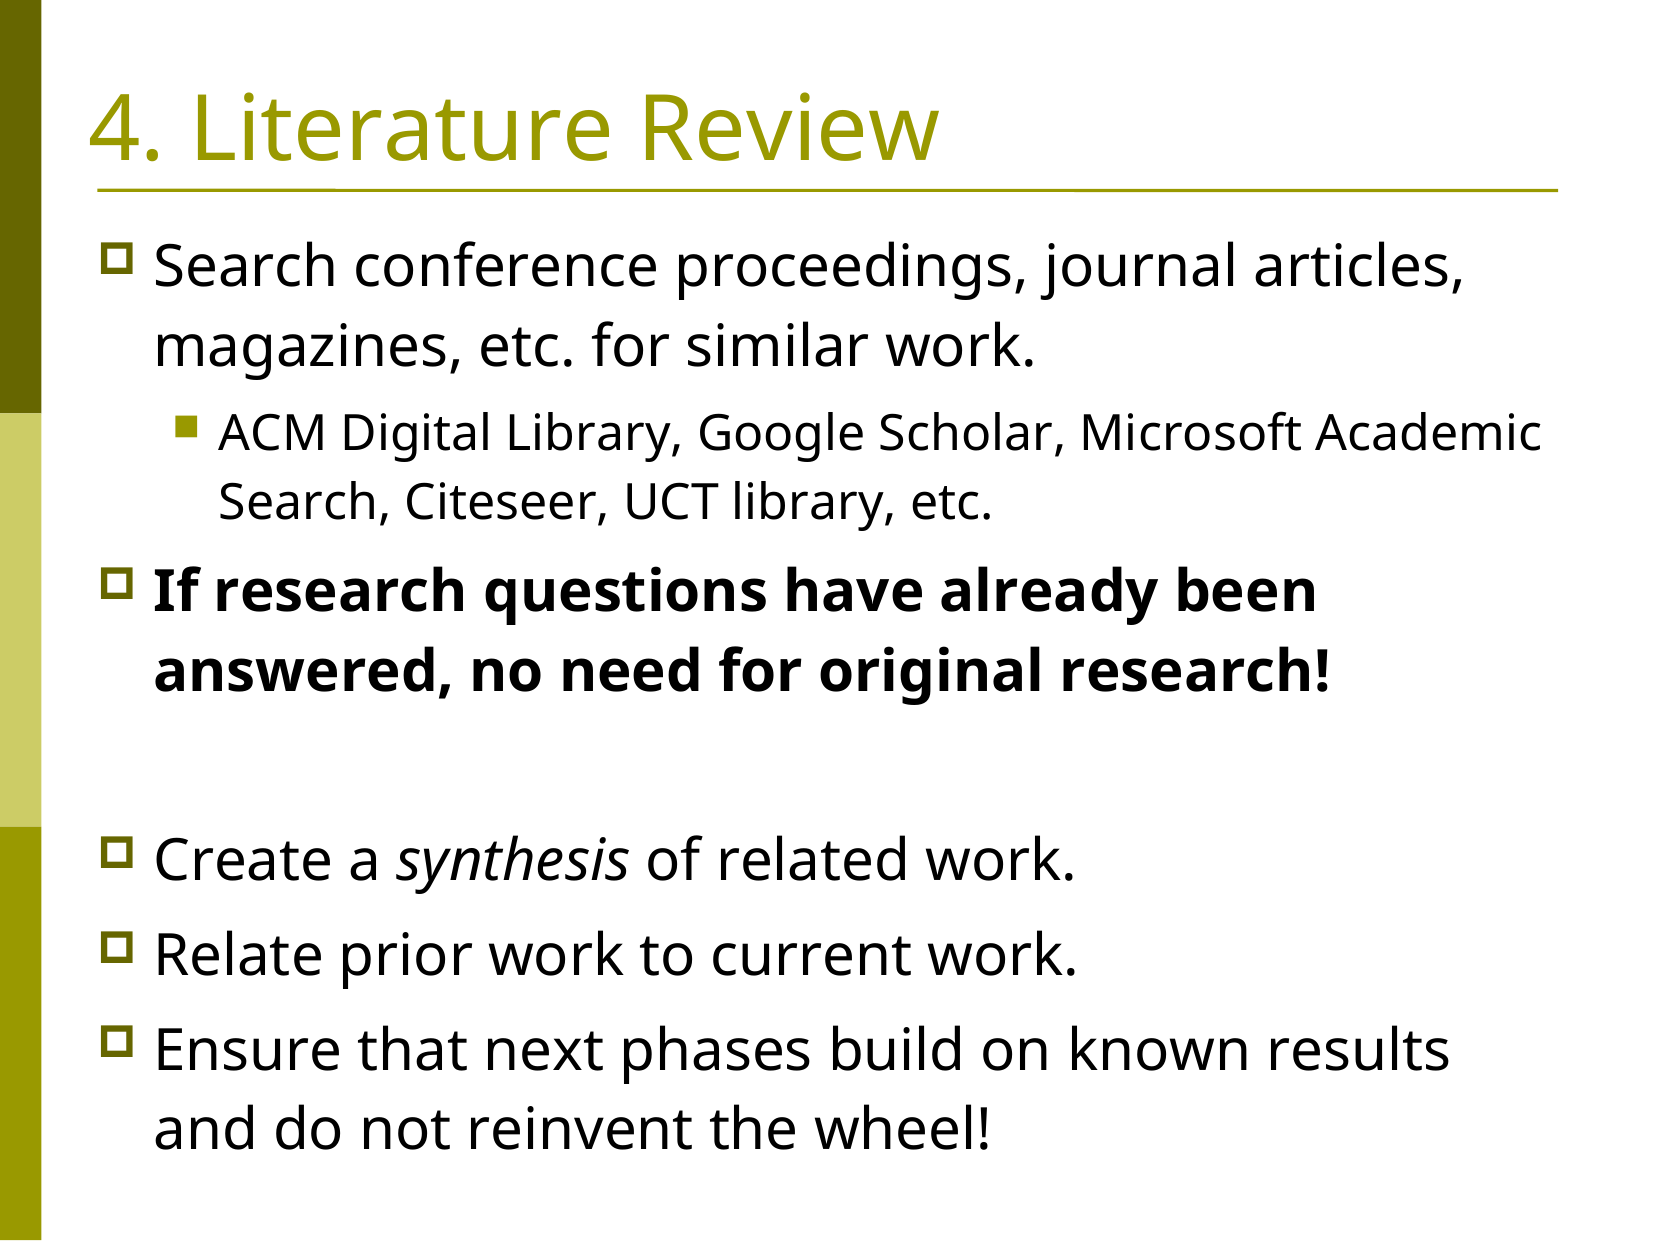

# 4. Literature Review
Search conference proceedings, journal articles, magazines, etc. for similar work.
ACM Digital Library, Google Scholar, Microsoft Academic Search, Citeseer, UCT library, etc.
If research questions have already been answered, no need for original research!
Create a synthesis of related work.
Relate prior work to current work.
Ensure that next phases build on known results and do not reinvent the wheel!